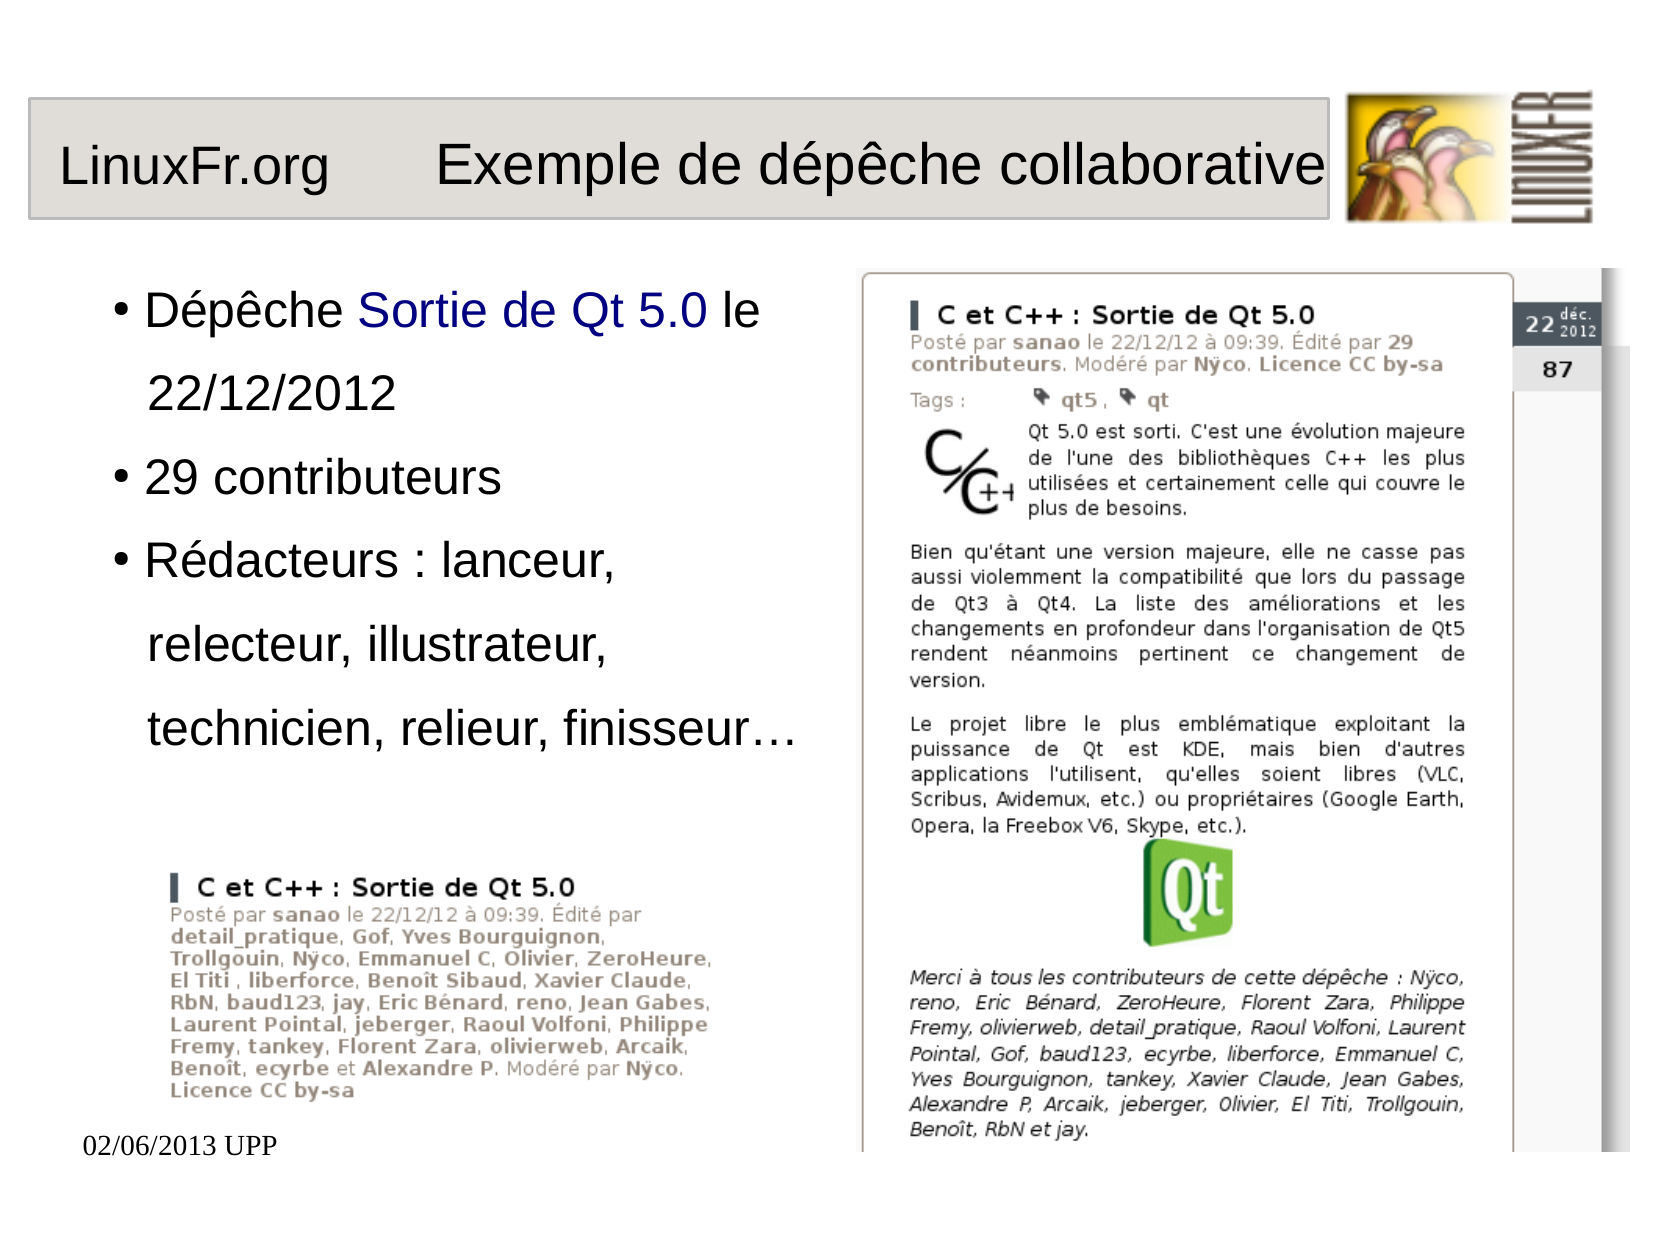

# LinuxFr.org Exemple de dépêche collaborative
 Dépêche Sortie de Qt 5.0 le 22/12/2012
 29 contributeurs
 Rédacteurs : lanceur, relecteur, illustrateur, technicien, relieur, finisseur…